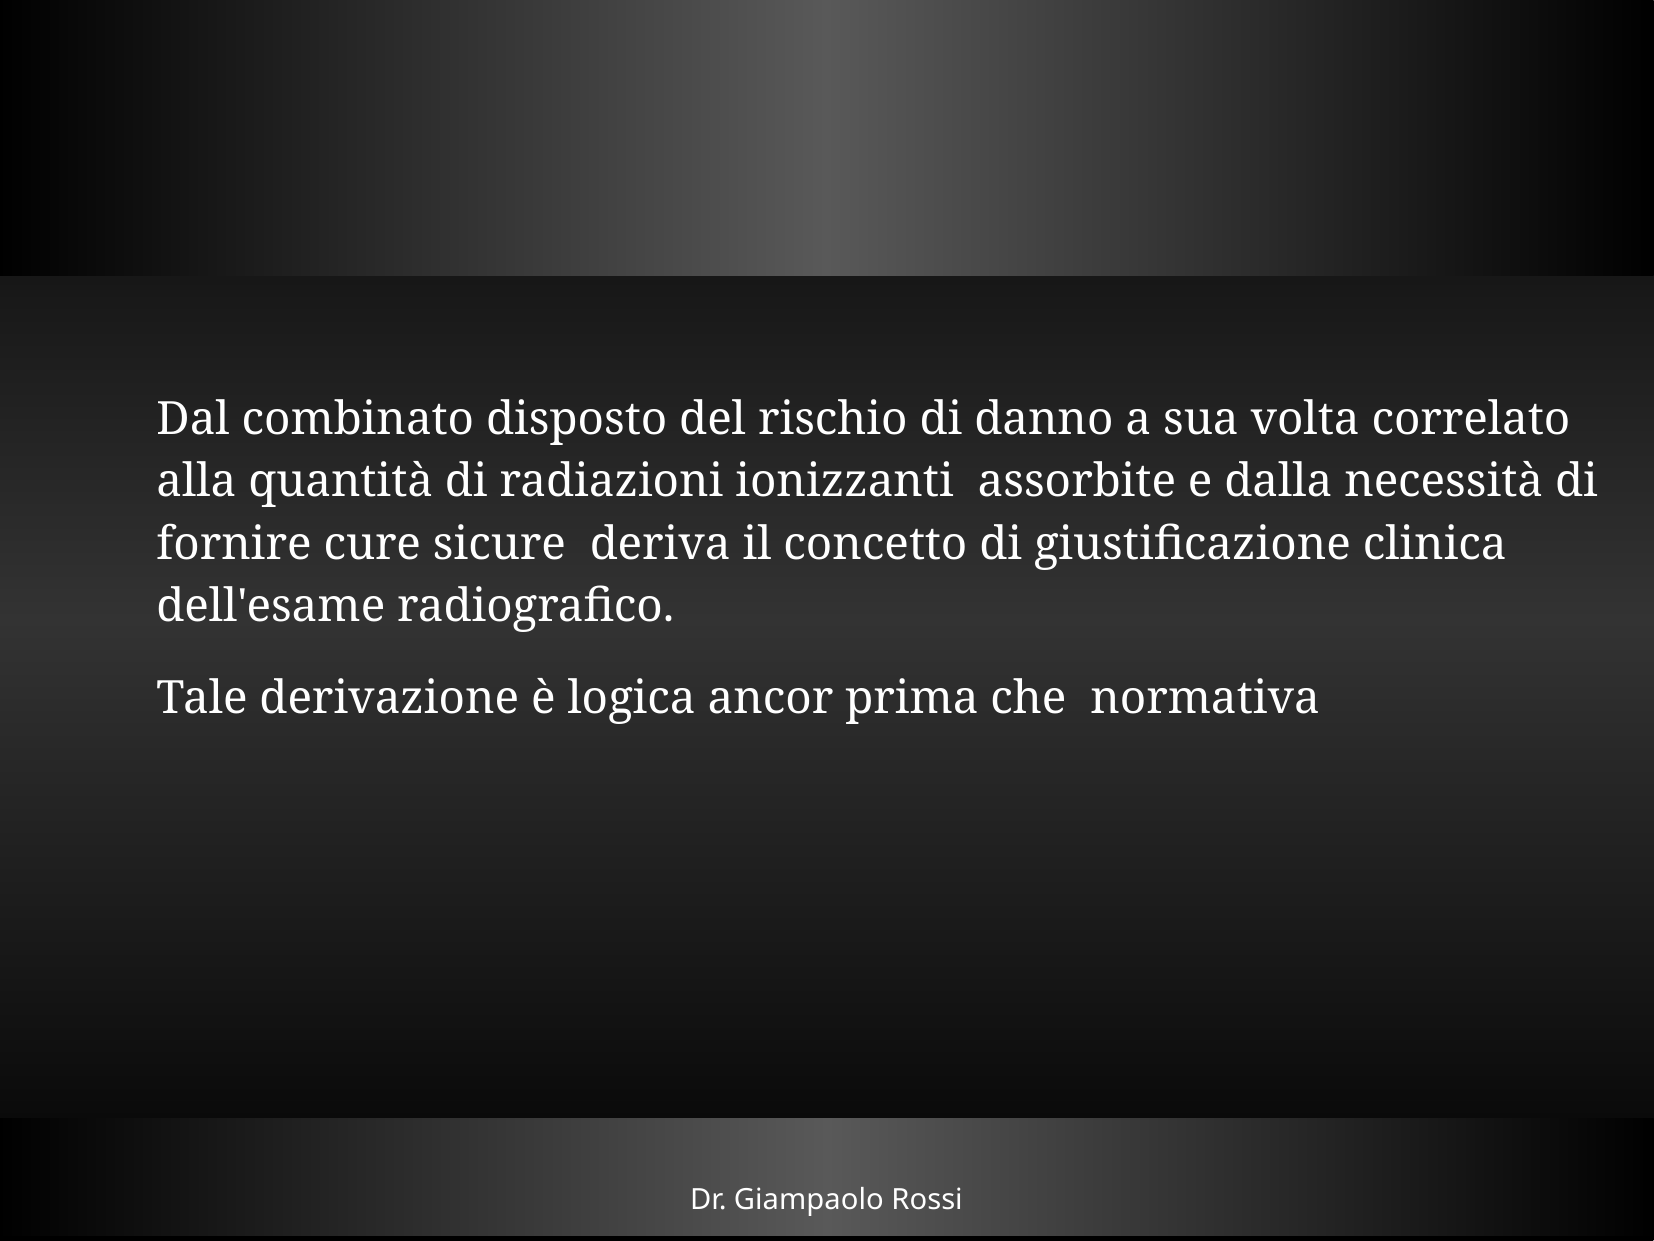

#
Dal combinato disposto del rischio di danno a sua volta correlato alla quantità di radiazioni ionizzanti assorbite e dalla necessità di fornire cure sicure deriva il concetto di giustificazione clinica dell'esame radiografico.
Tale derivazione è logica ancor prima che normativa